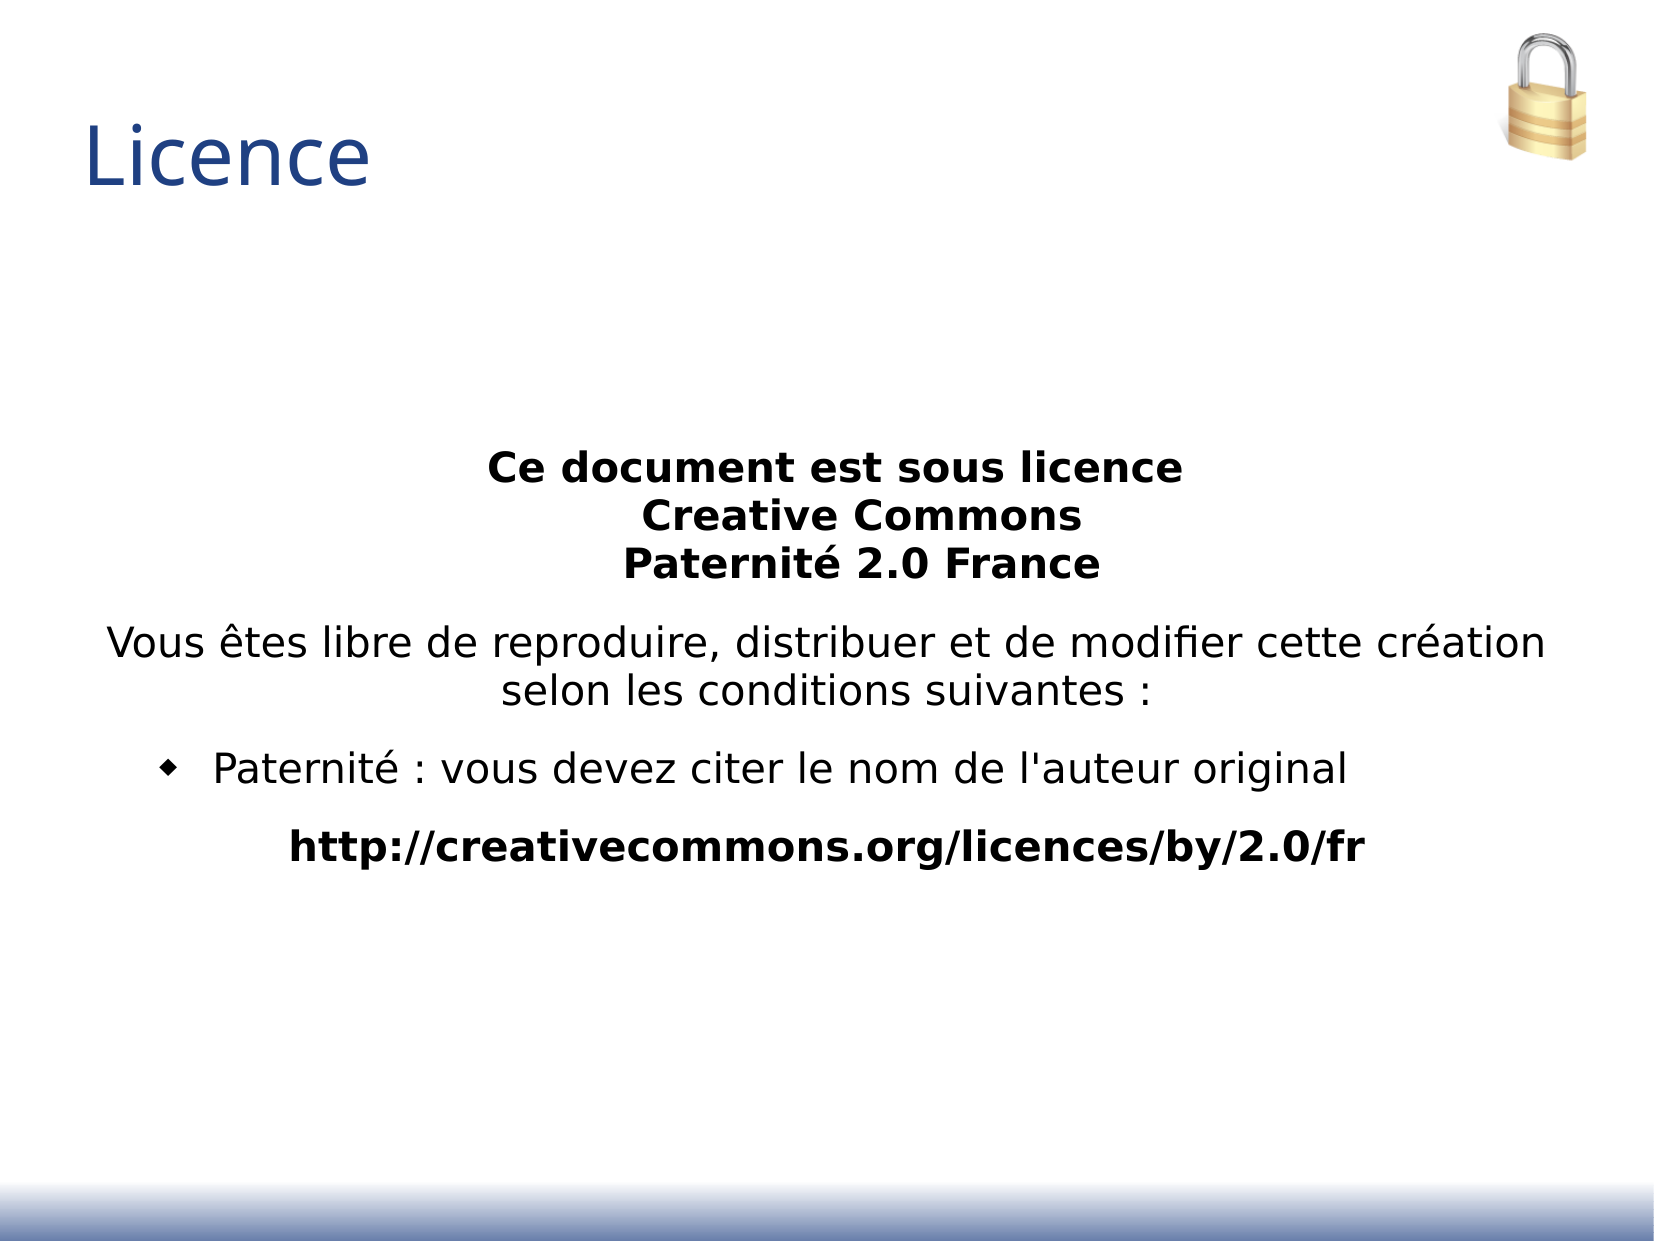

# Licence
Ce document est sous licence
Creative Commons
Paternité 2.0 France
Vous êtes libre de reproduire, distribuer et de modifier cette création selon les conditions suivantes :
Paternité : vous devez citer le nom de l'auteur original
http://creativecommons.org/licences/by/2.0/fr